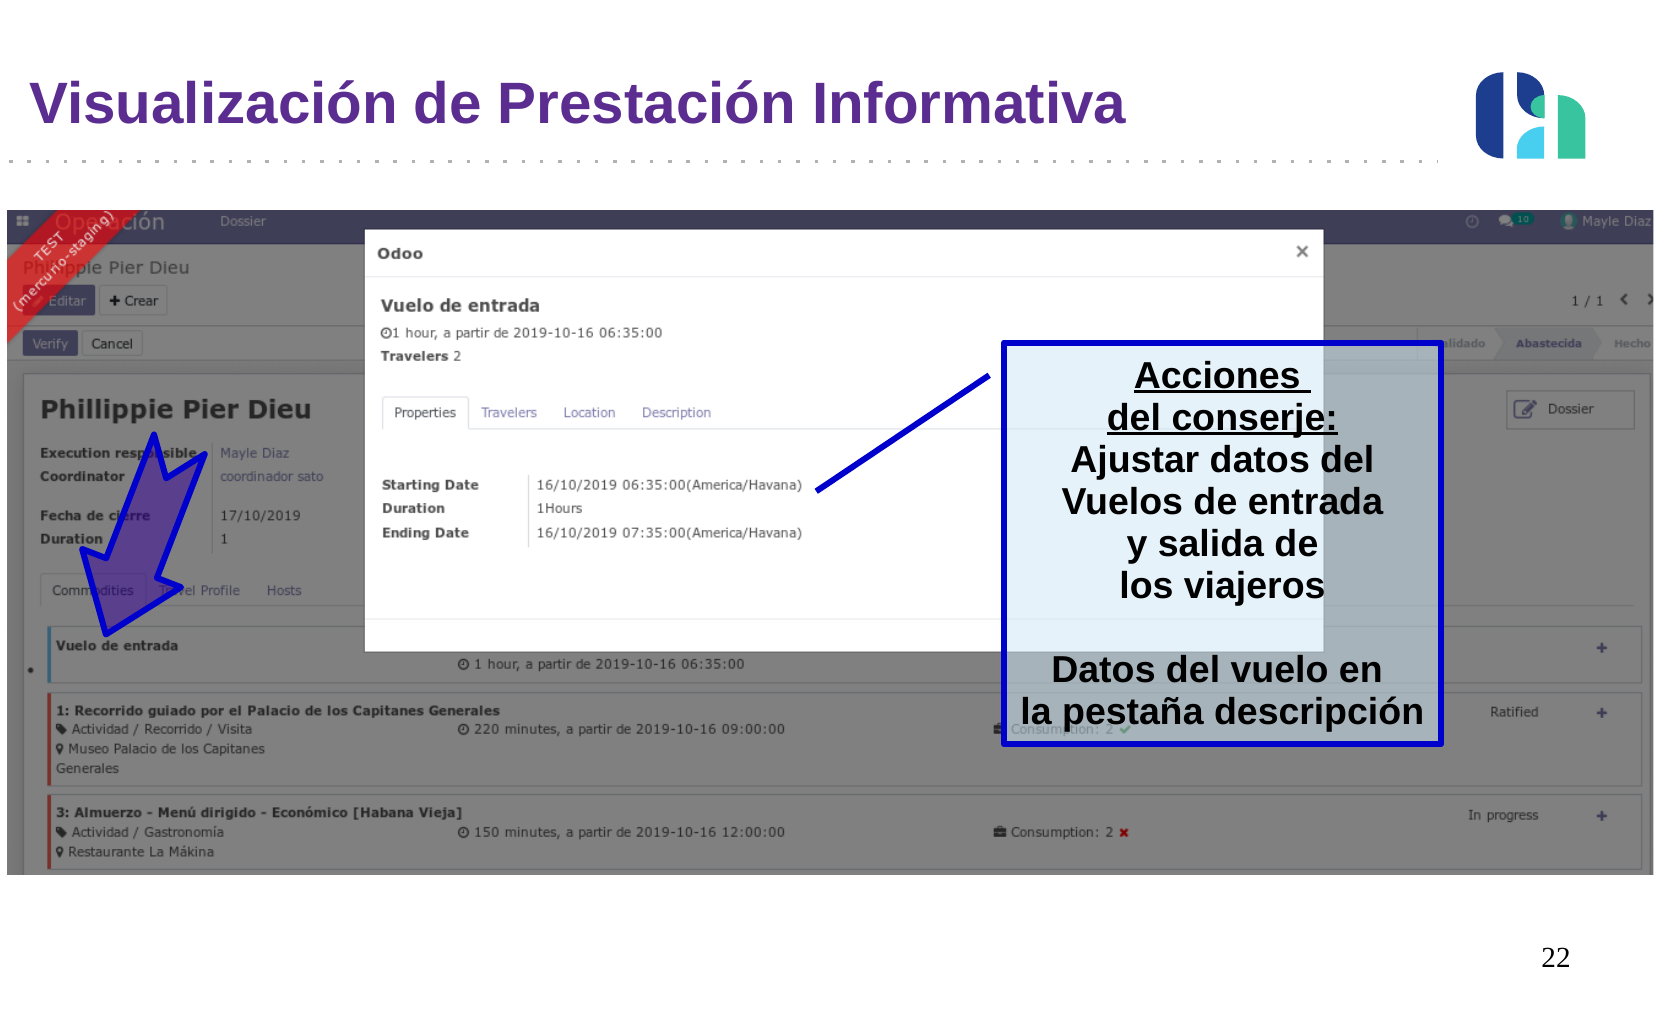

Visualización de Prestación Informativa
Acciones
del conserje:
Ajustar datos del
Vuelos de entrada
 y salida de
los viajeros
Datos del vuelo en
la pestaña descripción
22